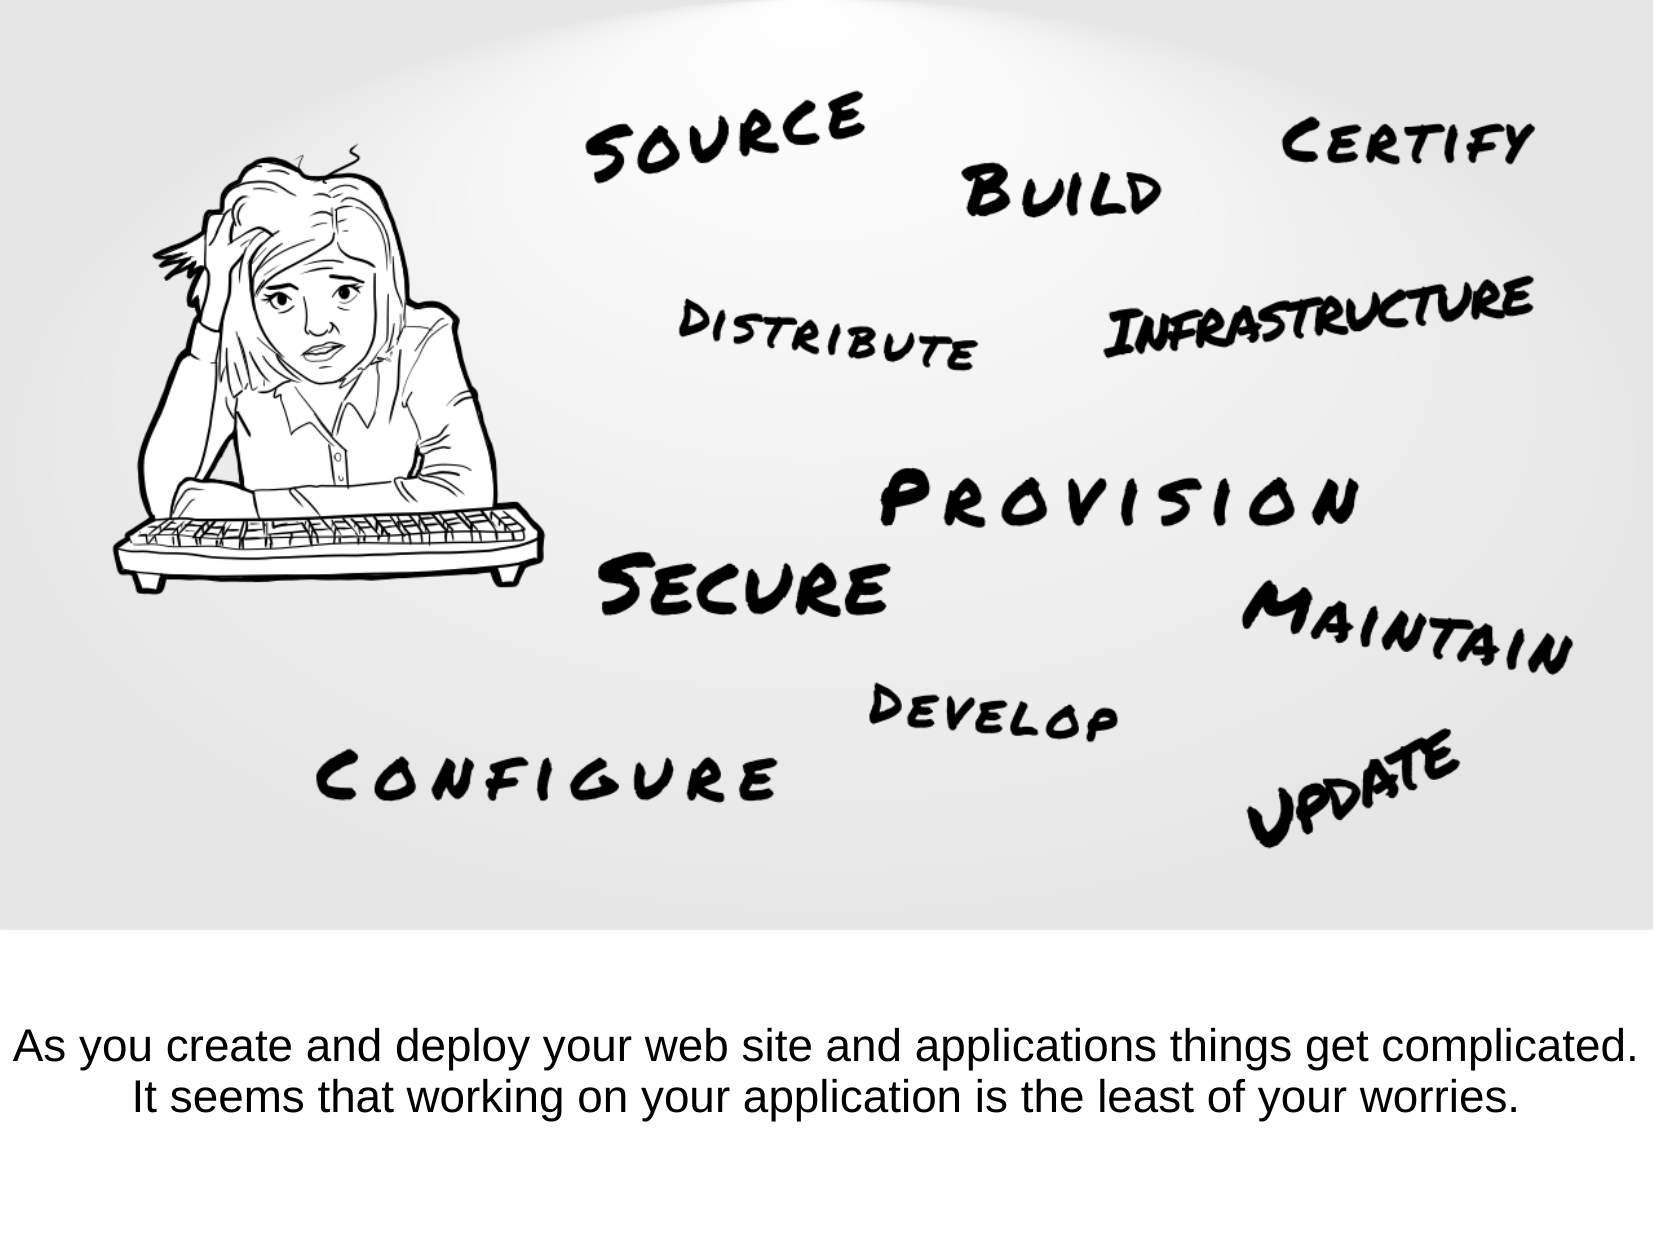

As you create and deploy your web site and applications things get complicated.
It seems that working on your application is the least of your worries.